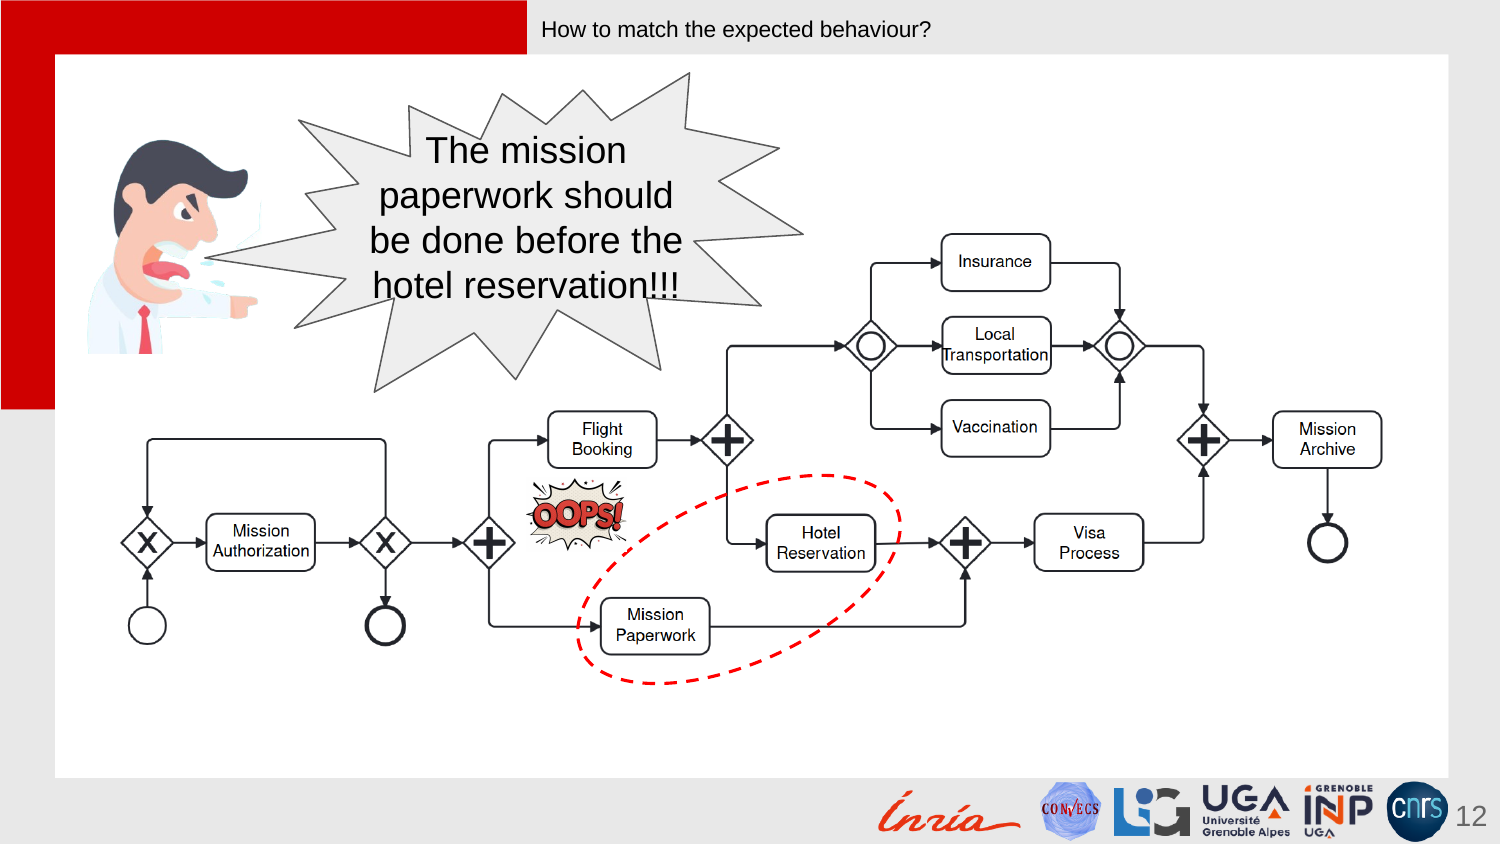

# How to match the expected behaviour?
The mission paperwork should
be done before the hotel reservation!!!
12